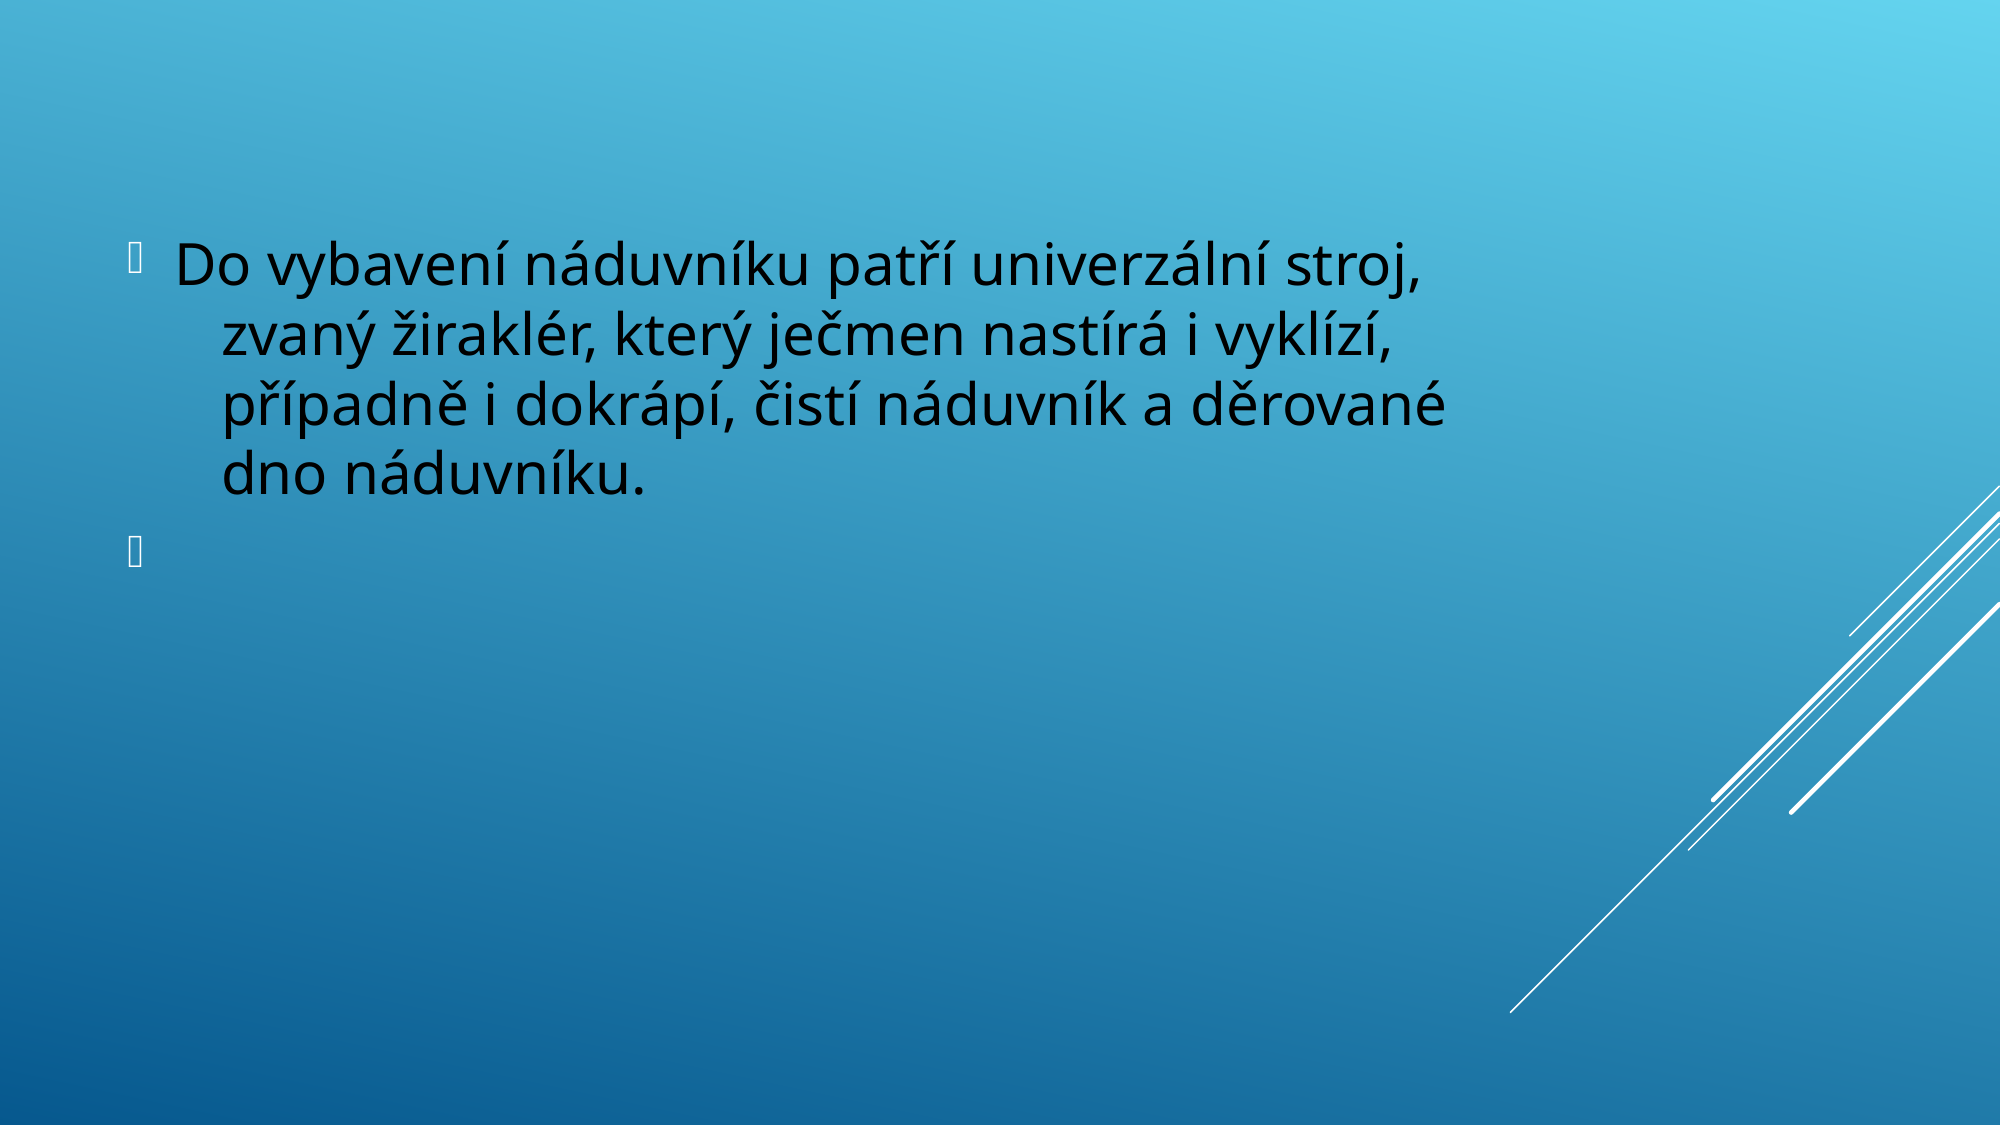

Do vybavení náduvníku patří univerzální stroj, zvaný žiraklér, který ječmen nastírá i vyklízí, případně i dokrápí, čistí náduvník a děrované dno náduvníku.
#